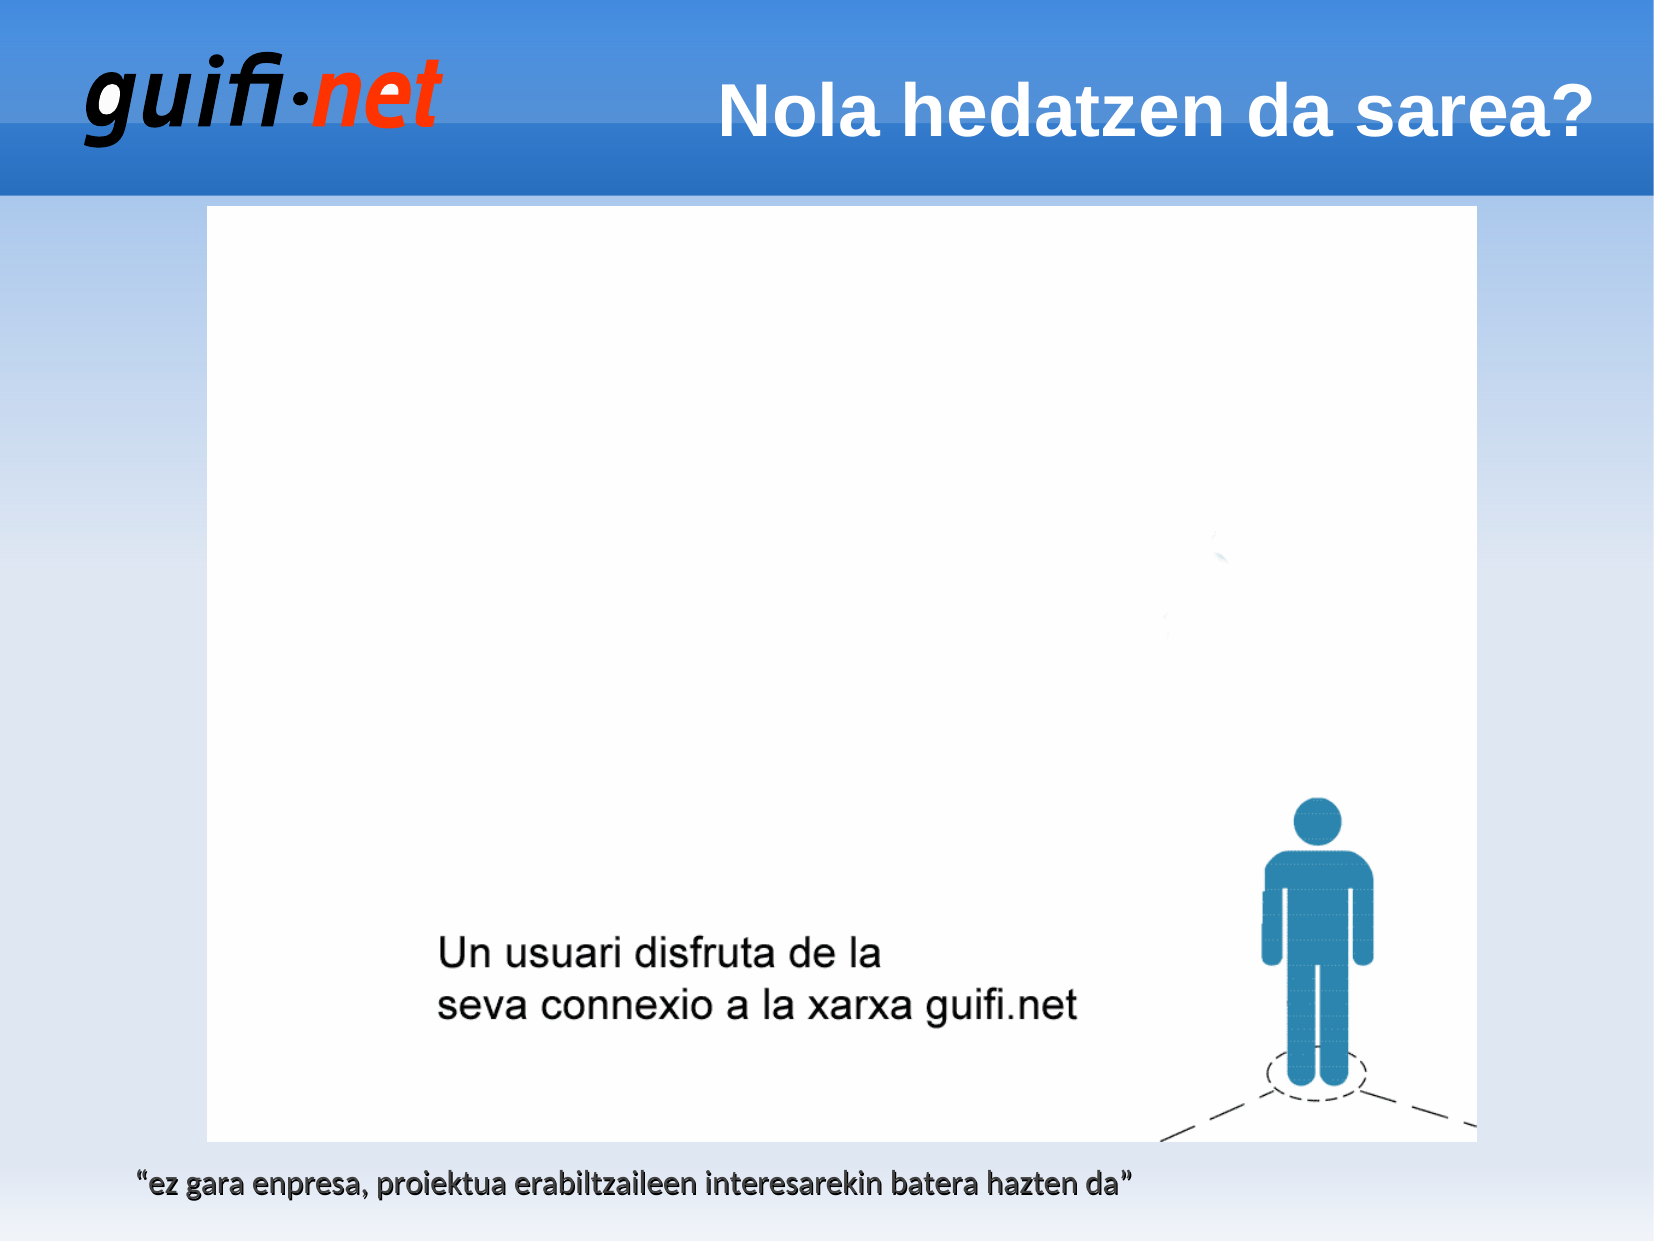

# Nola hedatzen da sarea?
“ez gara enpresa, proiektua erabiltzaileen interesarekin batera hazten da”